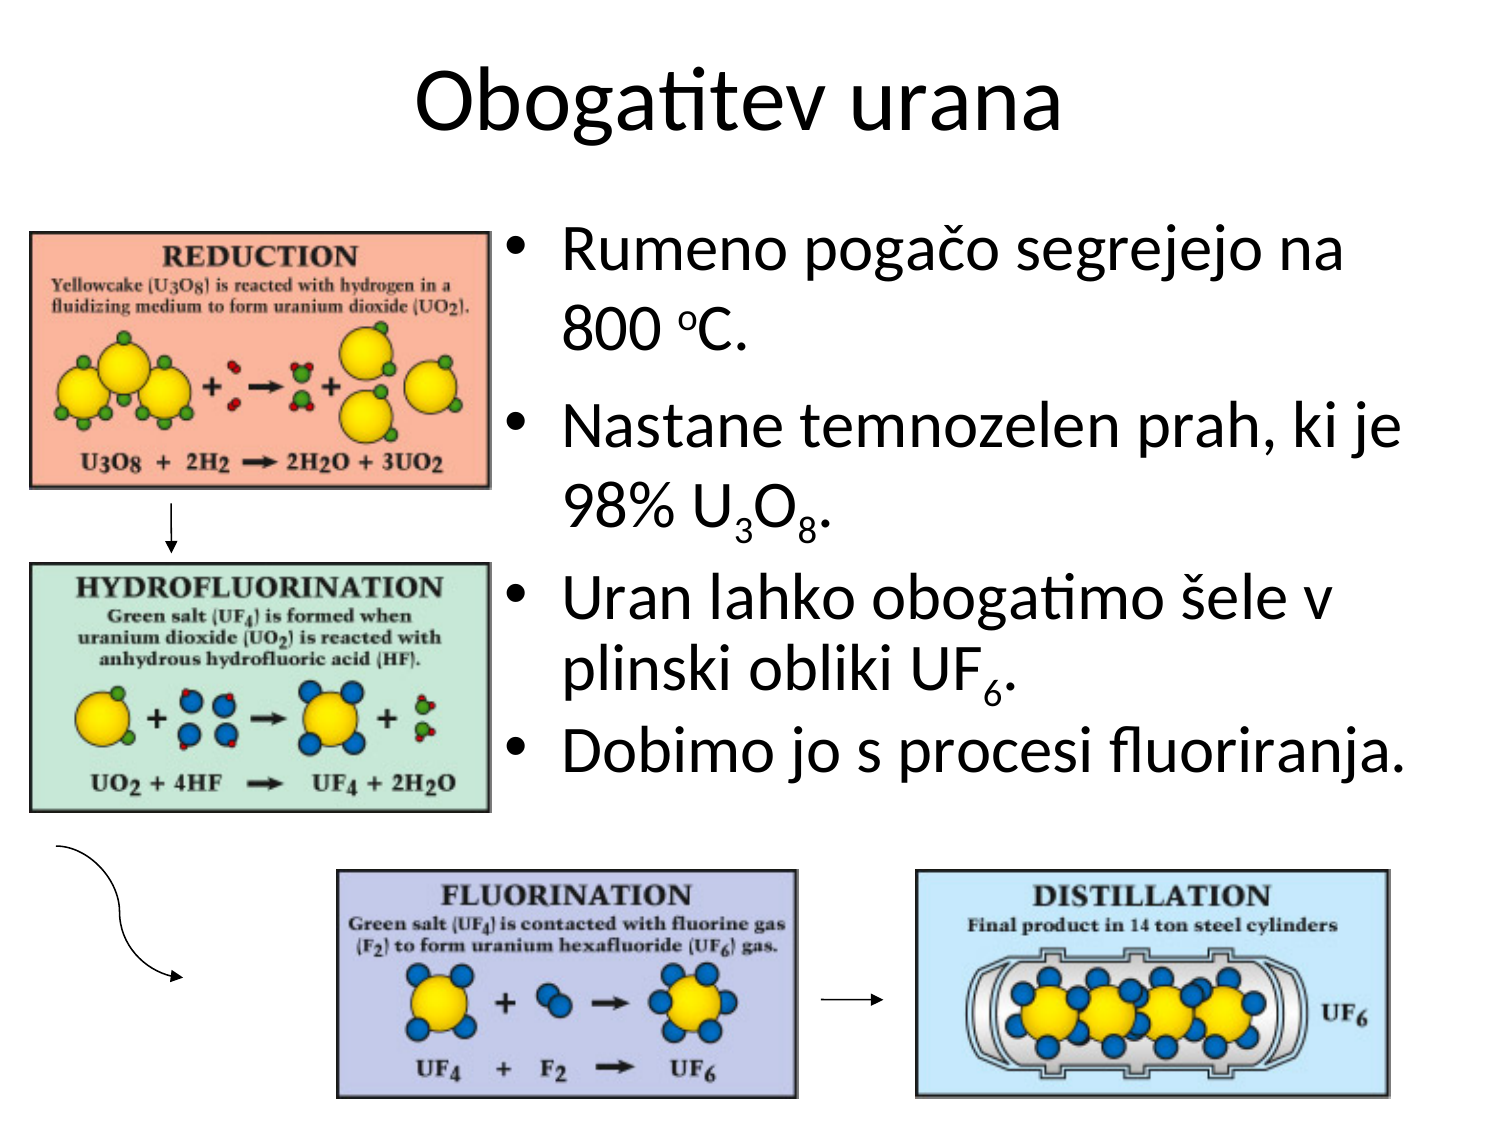

Obogatitev urana
Rumeno pogačo segrejejo na 800 oC.
Nastane temnozelen prah, ki je 98% U3O8.
Uran lahko obogatimo šele v plinski obliki UF6.
Dobimo jo s procesi fluoriranja.